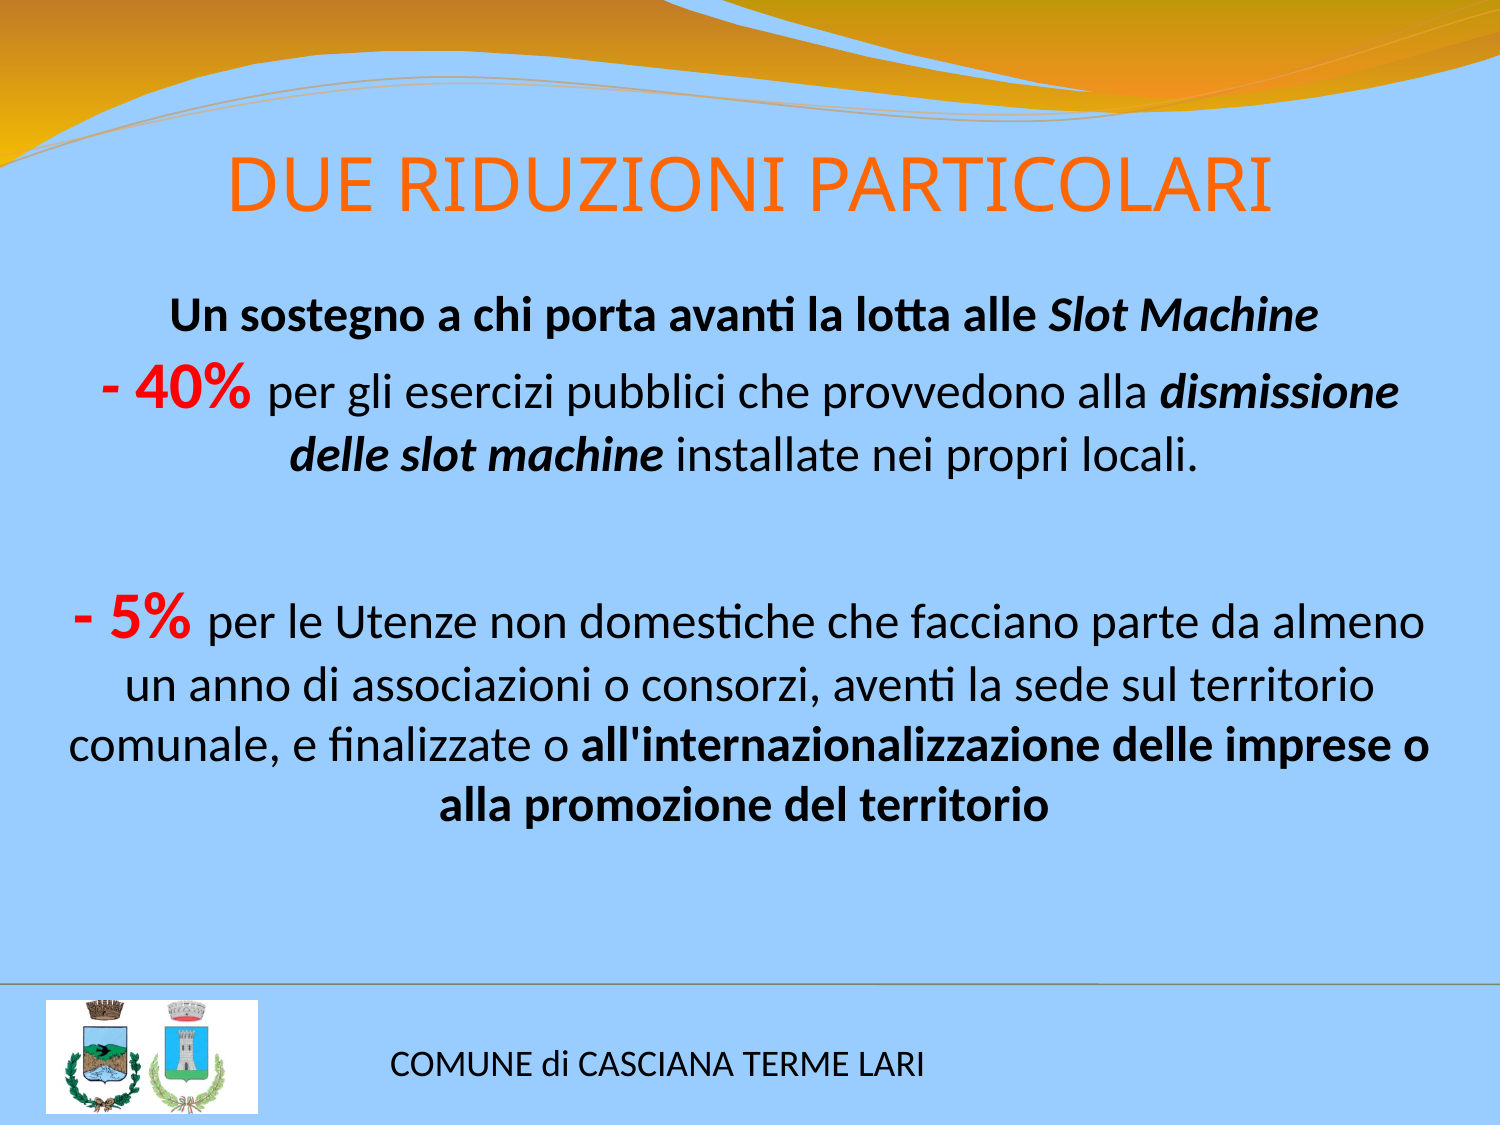

# DUE RIDUZIONI PARTICOLARI
Un sostegno a chi porta avanti la lotta alle Slot Machine
- 40% per gli esercizi pubblici che provvedono alla dismissione delle slot machine installate nei propri locali.
- 5% per le Utenze non domestiche che facciano parte da almeno un anno di associazioni o consorzi, aventi la sede sul territorio comunale, e finalizzate o all'internazionalizzazione delle imprese o alla promozione del territorio
COMUNE di CASCIANA TERME LARI